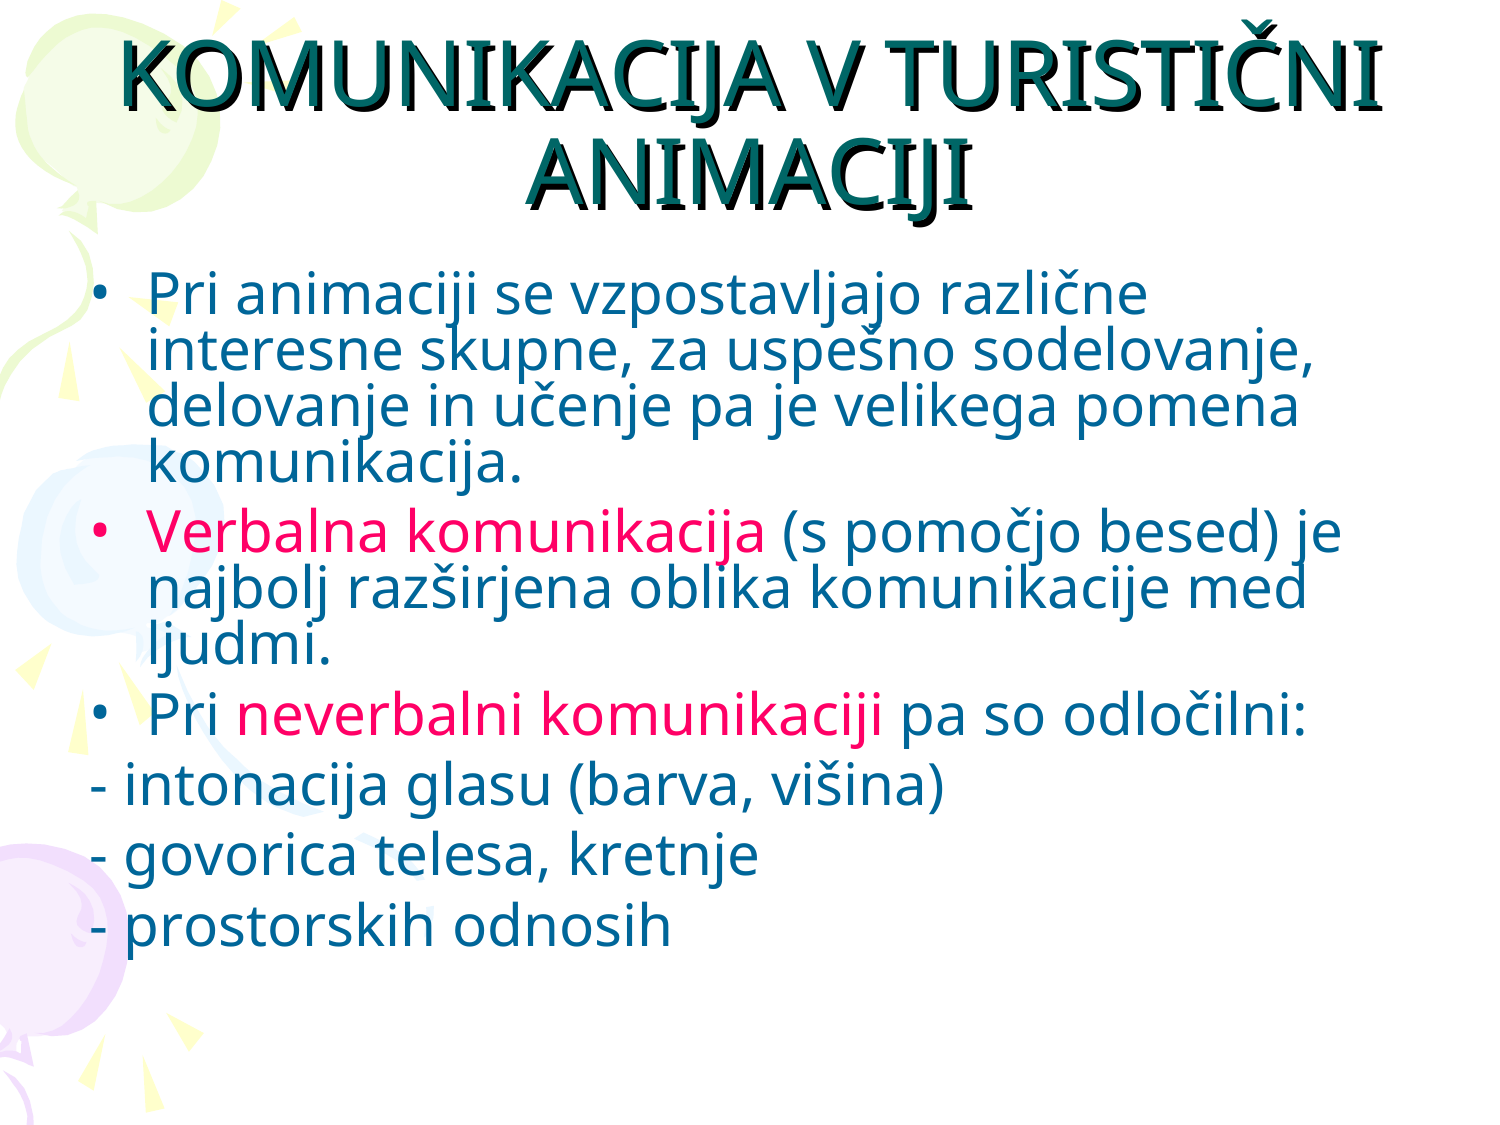

# KOMUNIKACIJA V TURISTIČNI ANIMACIJI
Pri animaciji se vzpostavljajo različne interesne skupne, za uspešno sodelovanje, delovanje in učenje pa je velikega pomena komunikacija.
Verbalna komunikacija (s pomočjo besed) je najbolj razširjena oblika komunikacije med ljudmi.
Pri neverbalni komunikaciji pa so odločilni:
- intonacija glasu (barva, višina)
- govorica telesa, kretnje
- prostorskih odnosih